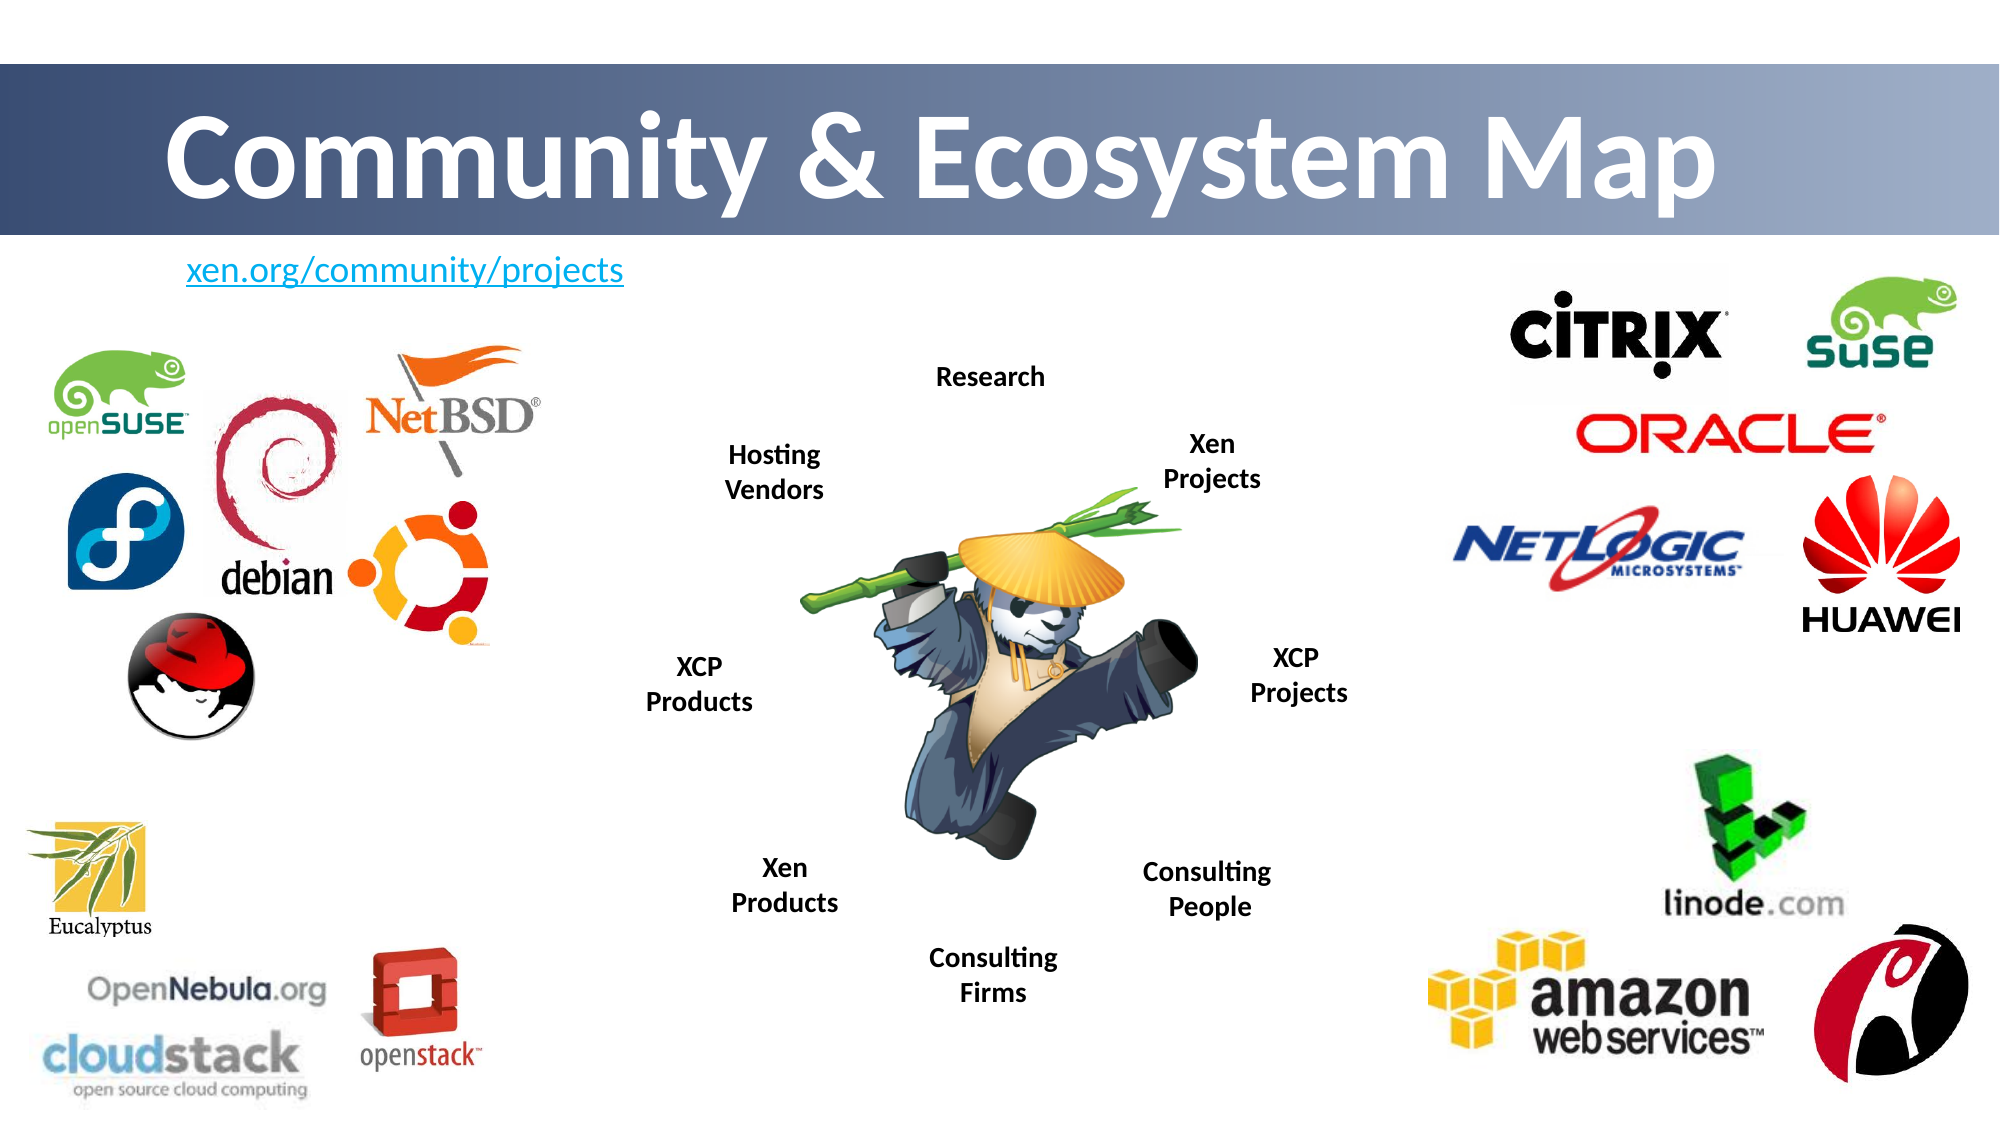

# Community & Ecosystem Map
xen.org/community/projects
Research
Xen Projects
Hosting
Vendors
XCP
Projects
XCP Products
Xen Products
Consulting
People
Consulting Firms
ADD #s